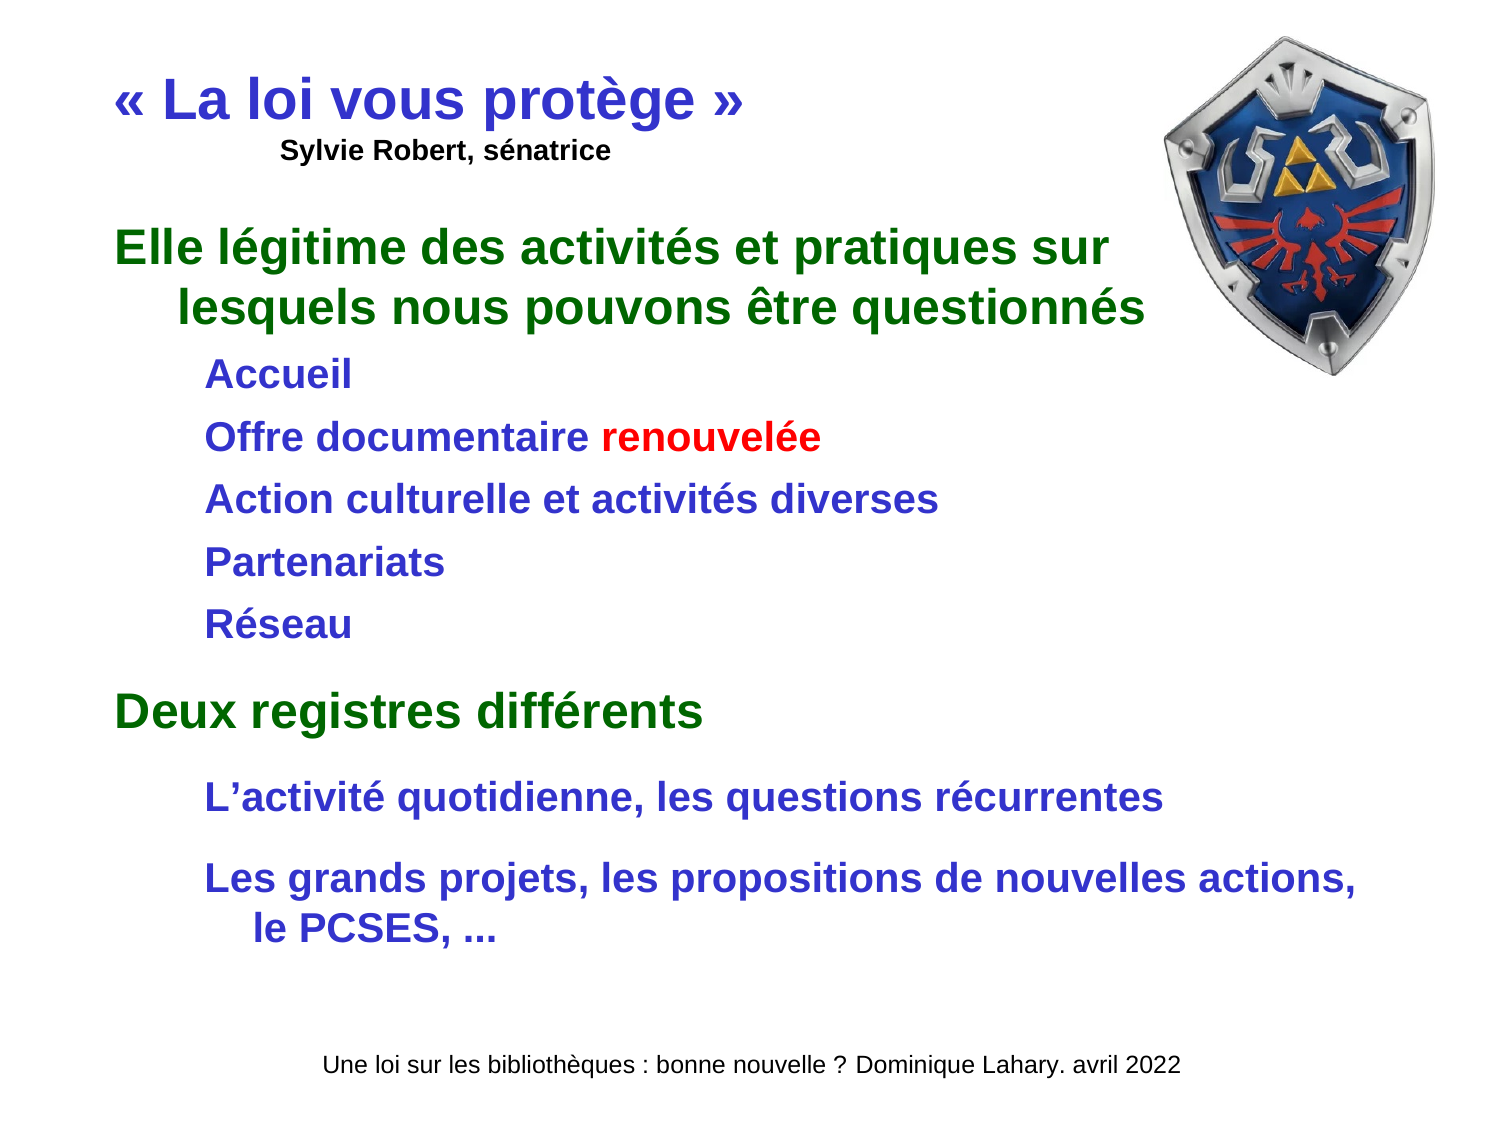

# « La loi vous protège » Sylvie Robert, sénatrice
Elle légitime des activités et pratiques sur
lesquels nous pouvons être questionnés
Accueil
Offre documentaire renouvelée
Action culturelle et activités diverses
Partenariats
Réseau
Deux registres différents
L’activité quotidienne, les questions récurrentes
Les grands projets, les propositions de nouvelles actions,
le PCSES, ...
Une loi sur les bibliothèques : bonne nouvelle ? Dominique Lahary. avril 2022